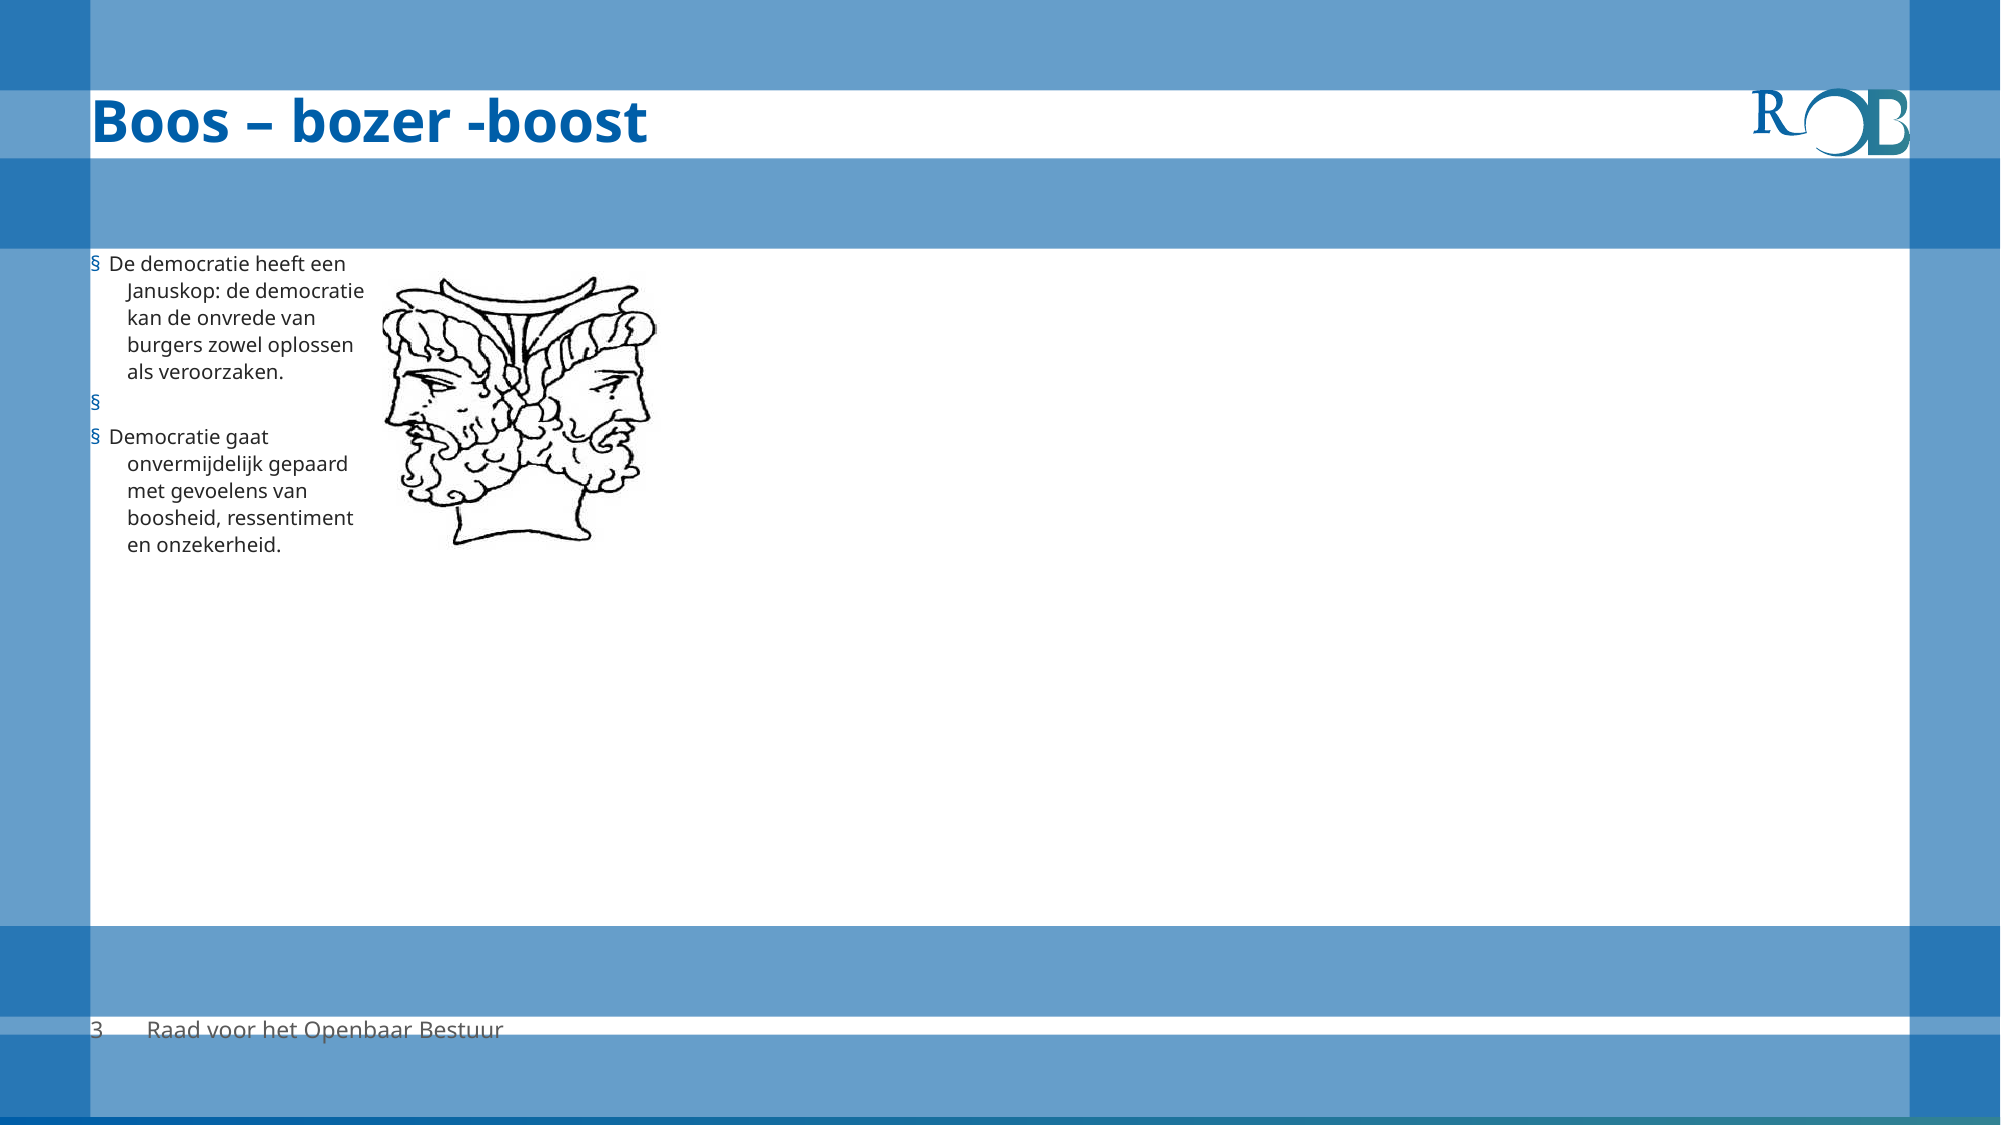

# Boos – bozer -boost
De democratie heeft een Januskop: de democratie kan de onvrede van burgers zowel oplossen als veroorzaken.
Democratie gaat onvermijdelijk gepaard met gevoelens van boosheid, ressentiment en onzekerheid.
Raad voor het Openbaar Bestuur